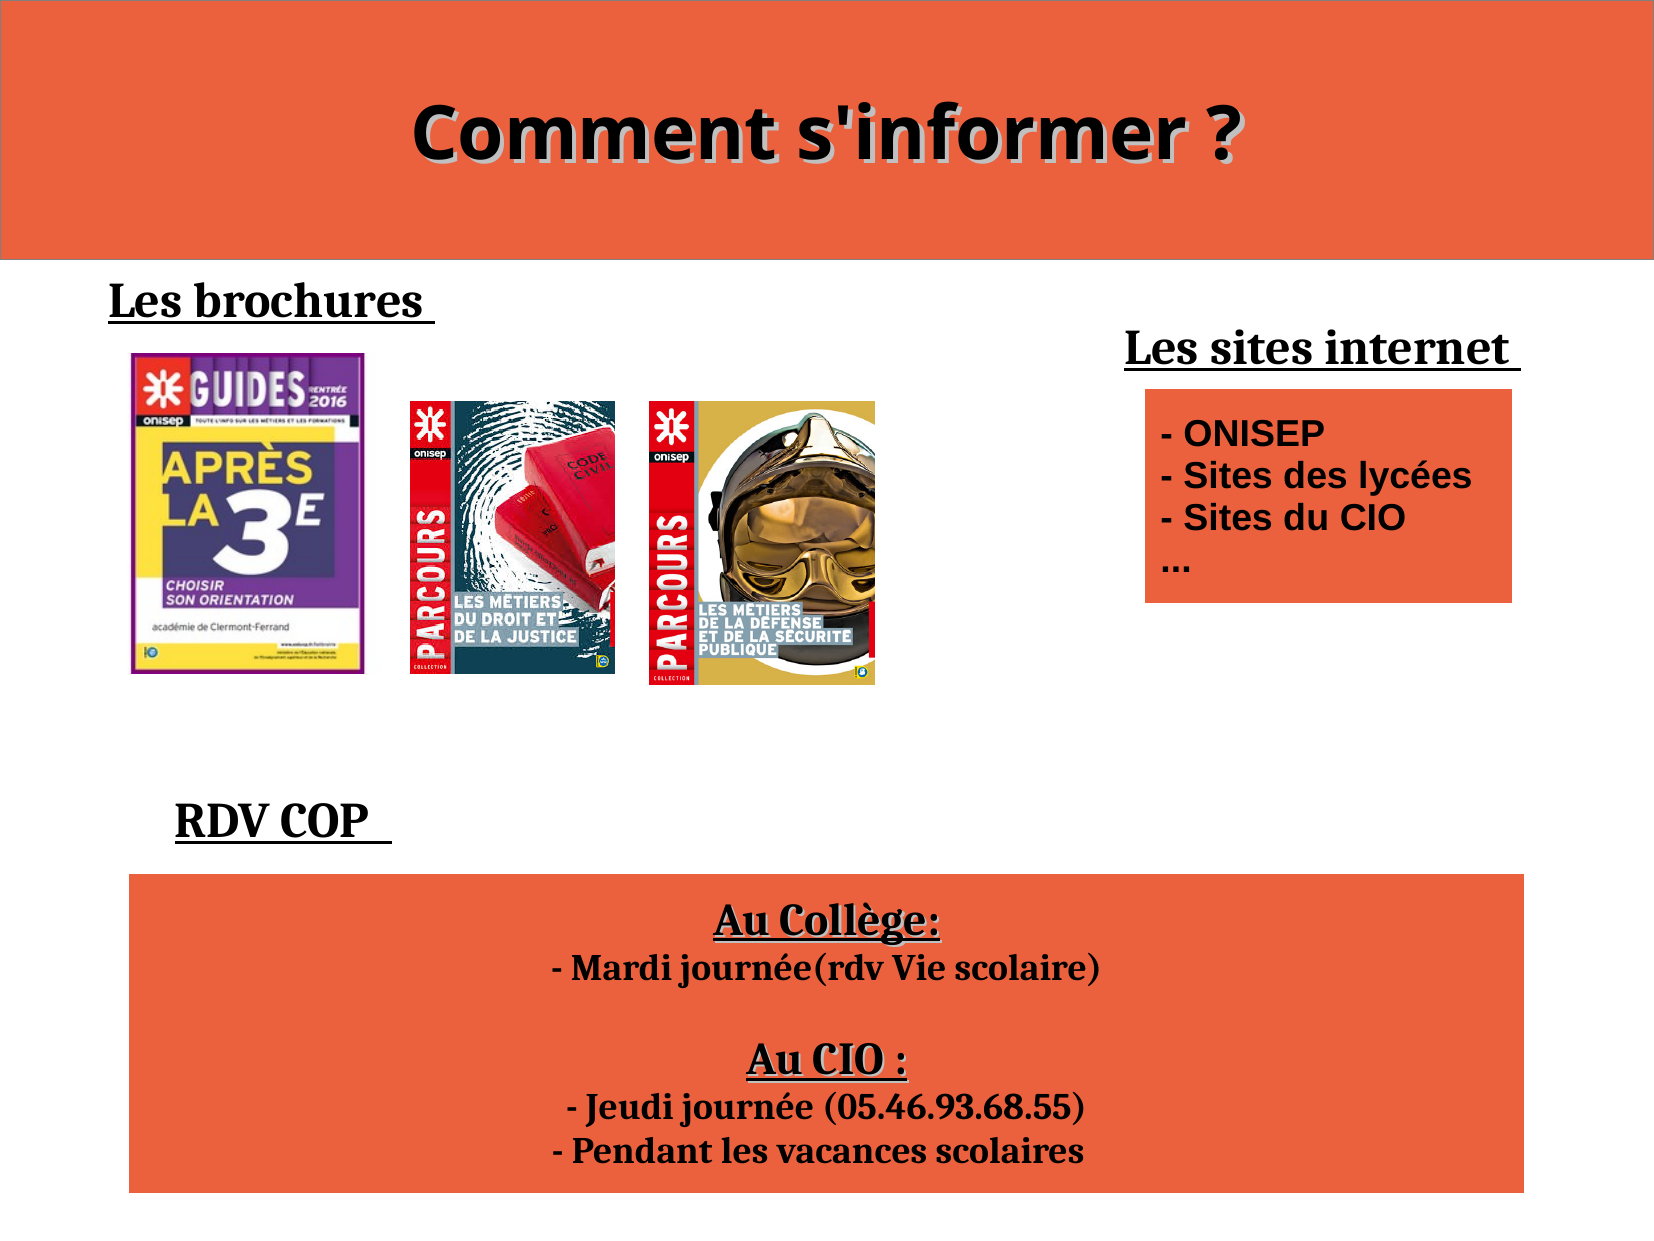

Comment s'informer ?
Les brochures
Les sites internet
- ONISEP
- Sites des lycées
- Sites du CIO
...
RDV COP
Au Collège:
- Mardi journée(rdv Vie scolaire)
Au CIO :
- Jeudi journée (05.46.93.68.55)
- Pendant les vacances scolaires